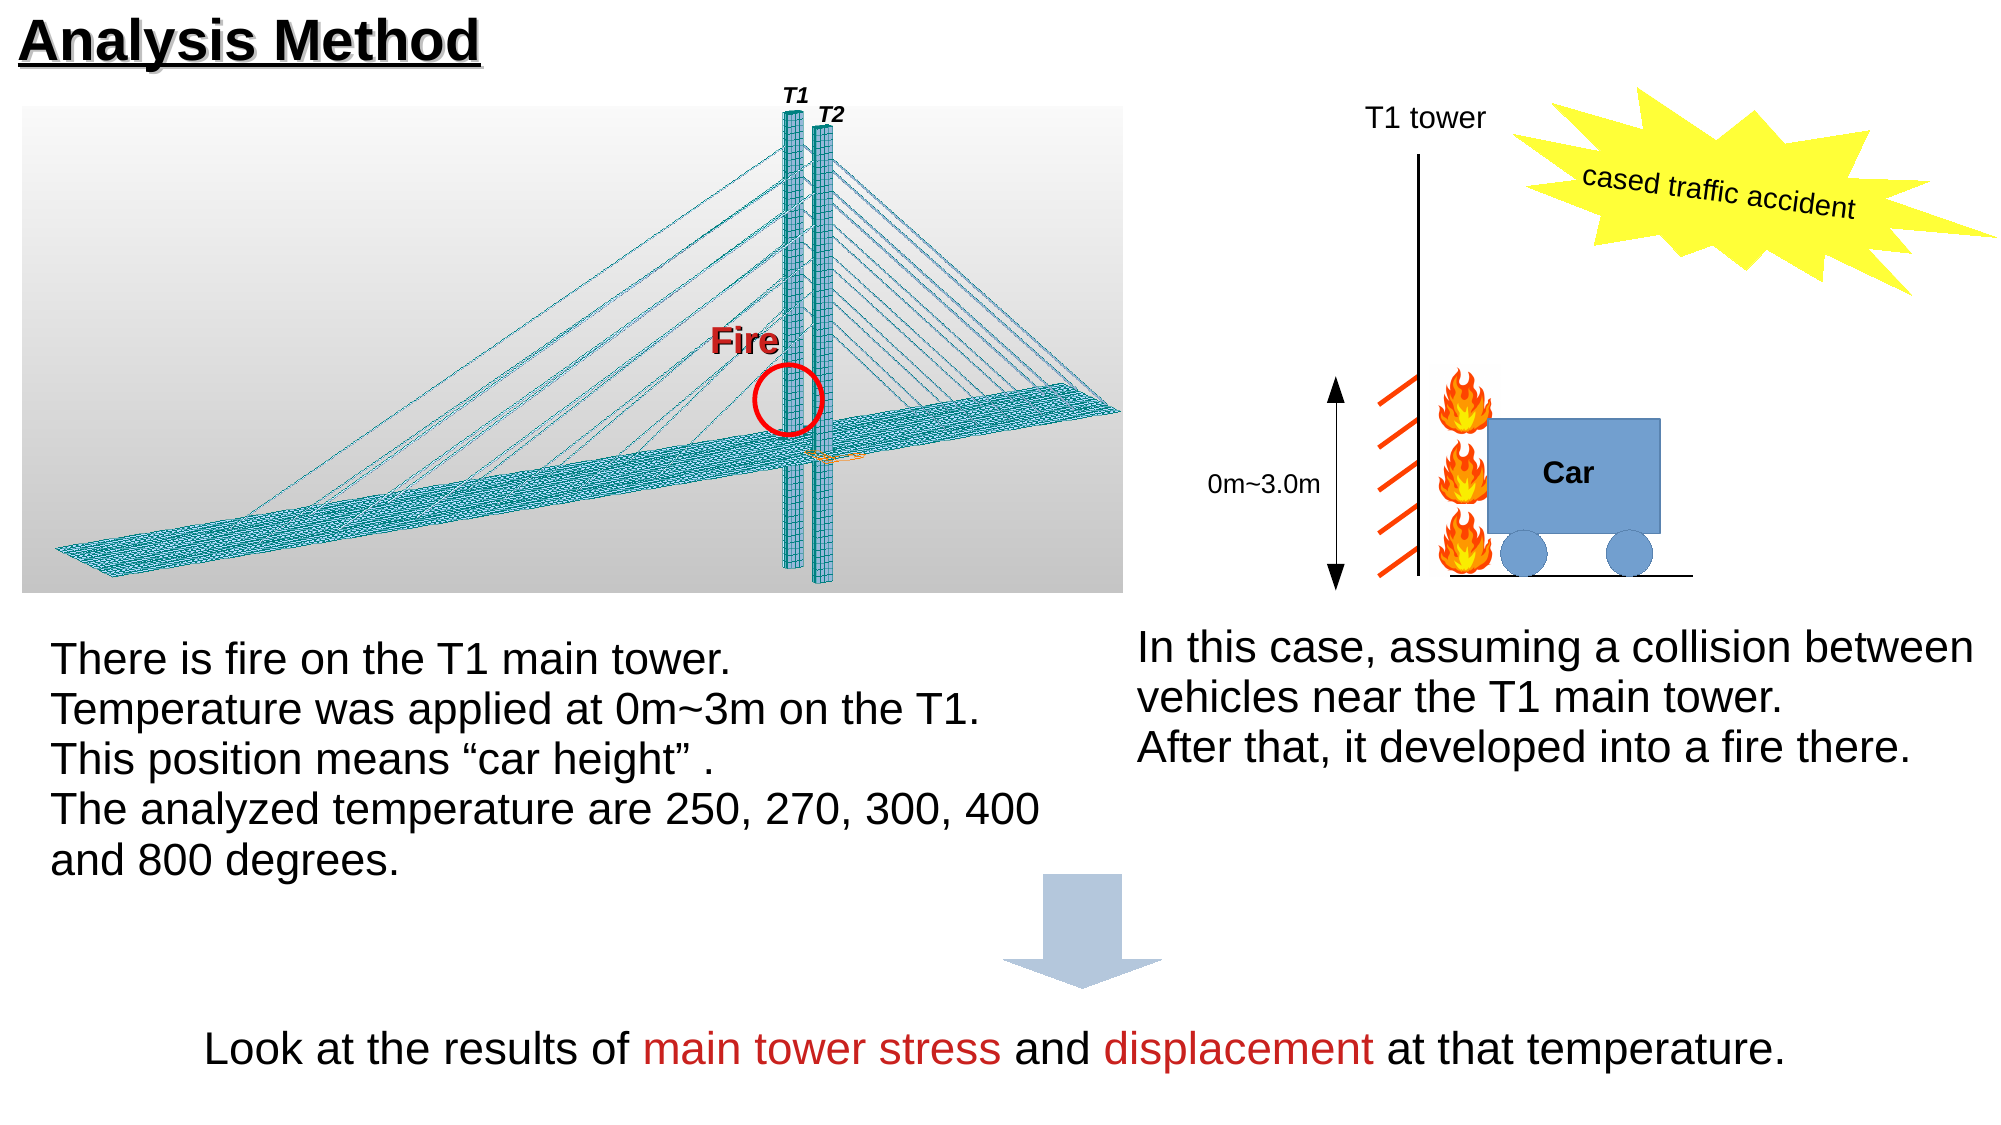

Analysis Method
cased traffic accident
T1
T2
Fire
T1 tower
Car
0m~3.0m
In this case, assuming a collision between vehicles near the T1 main tower.
After that, it developed into a fire there.
There is fire on the T1 main tower.
Temperature was applied at 0m~3m on the T1.
This position means “car height” .
The analyzed temperature are 250, 270, 300, 400 and 800 degrees.
Look at the results of main tower stress and displacement at that temperature.